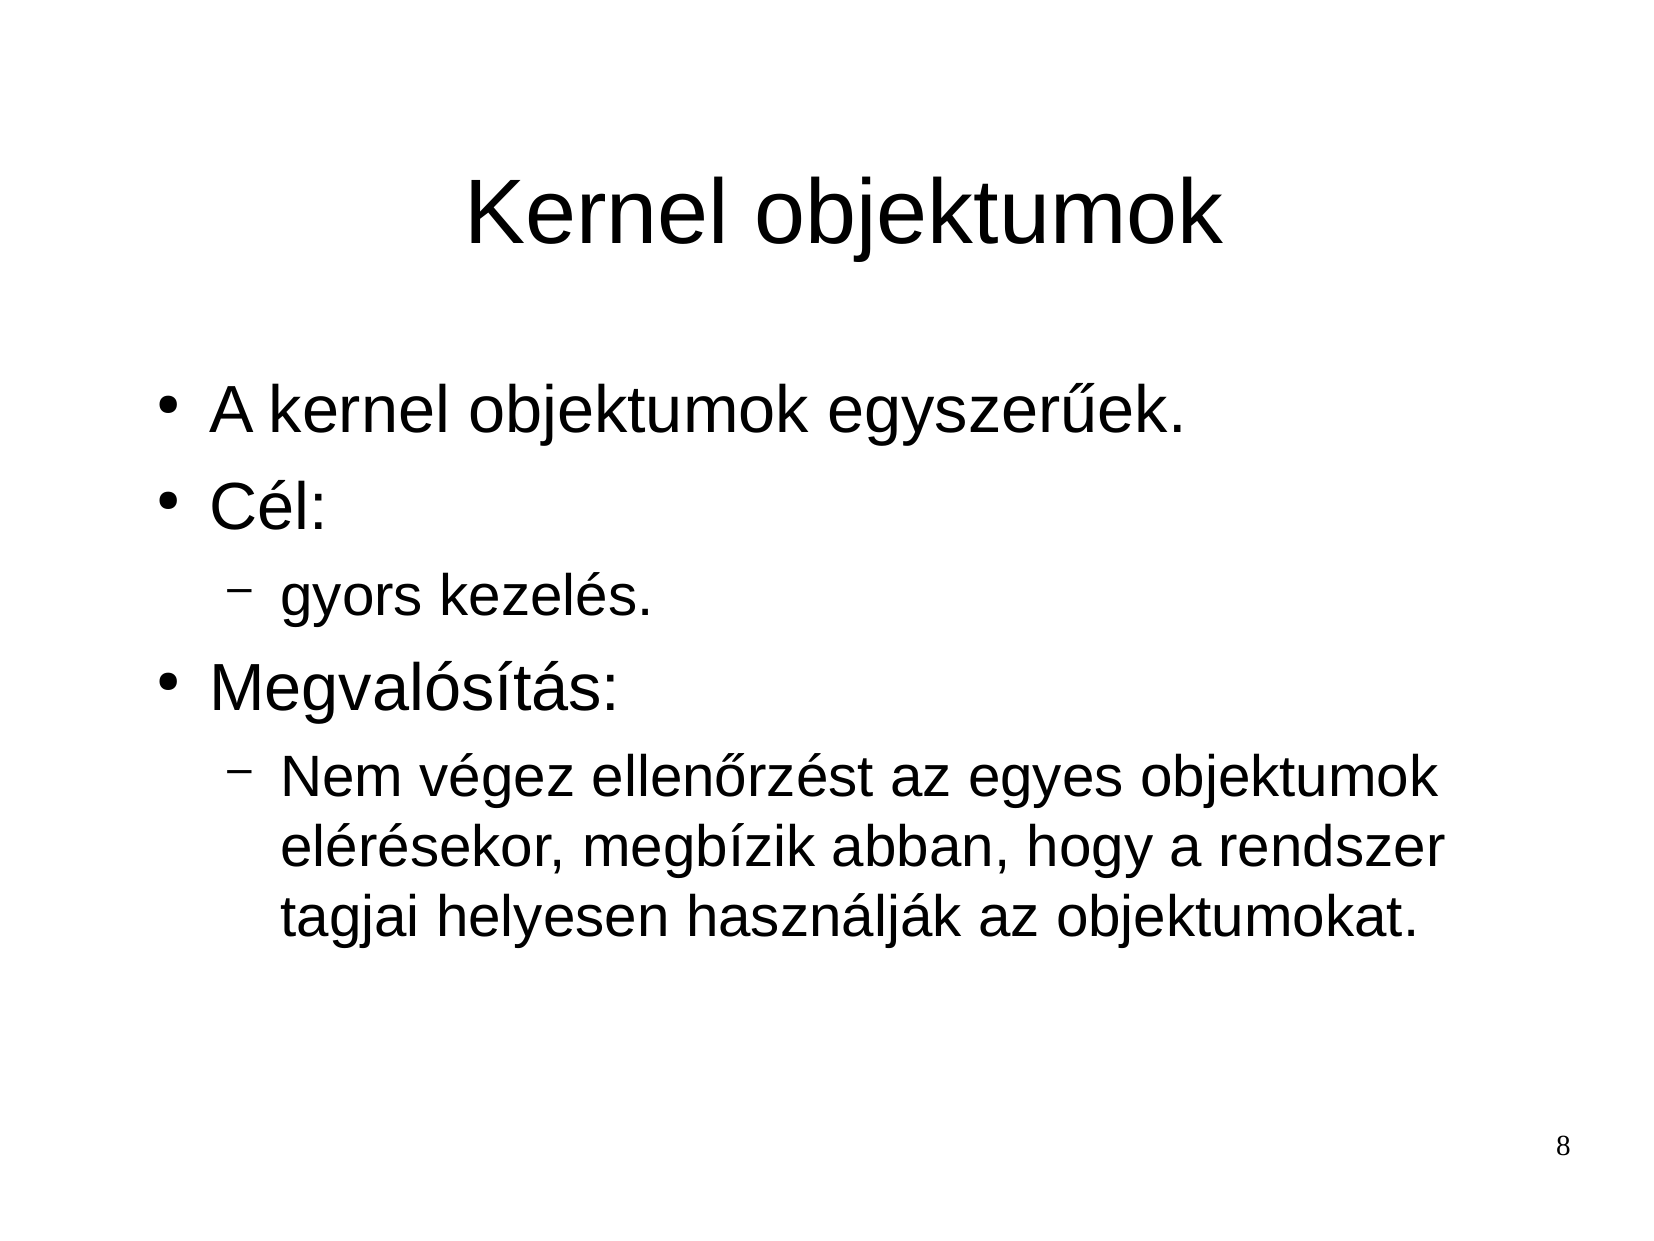

# Kernel objektumok
A kernel objektumok egyszerűek.
Cél:
gyors kezelés.
Megvalósítás:
Nem végez ellenőrzést az egyes objektumok elérésekor, megbízik abban, hogy a rendszer tagjai helyesen használják az objektumokat.
8